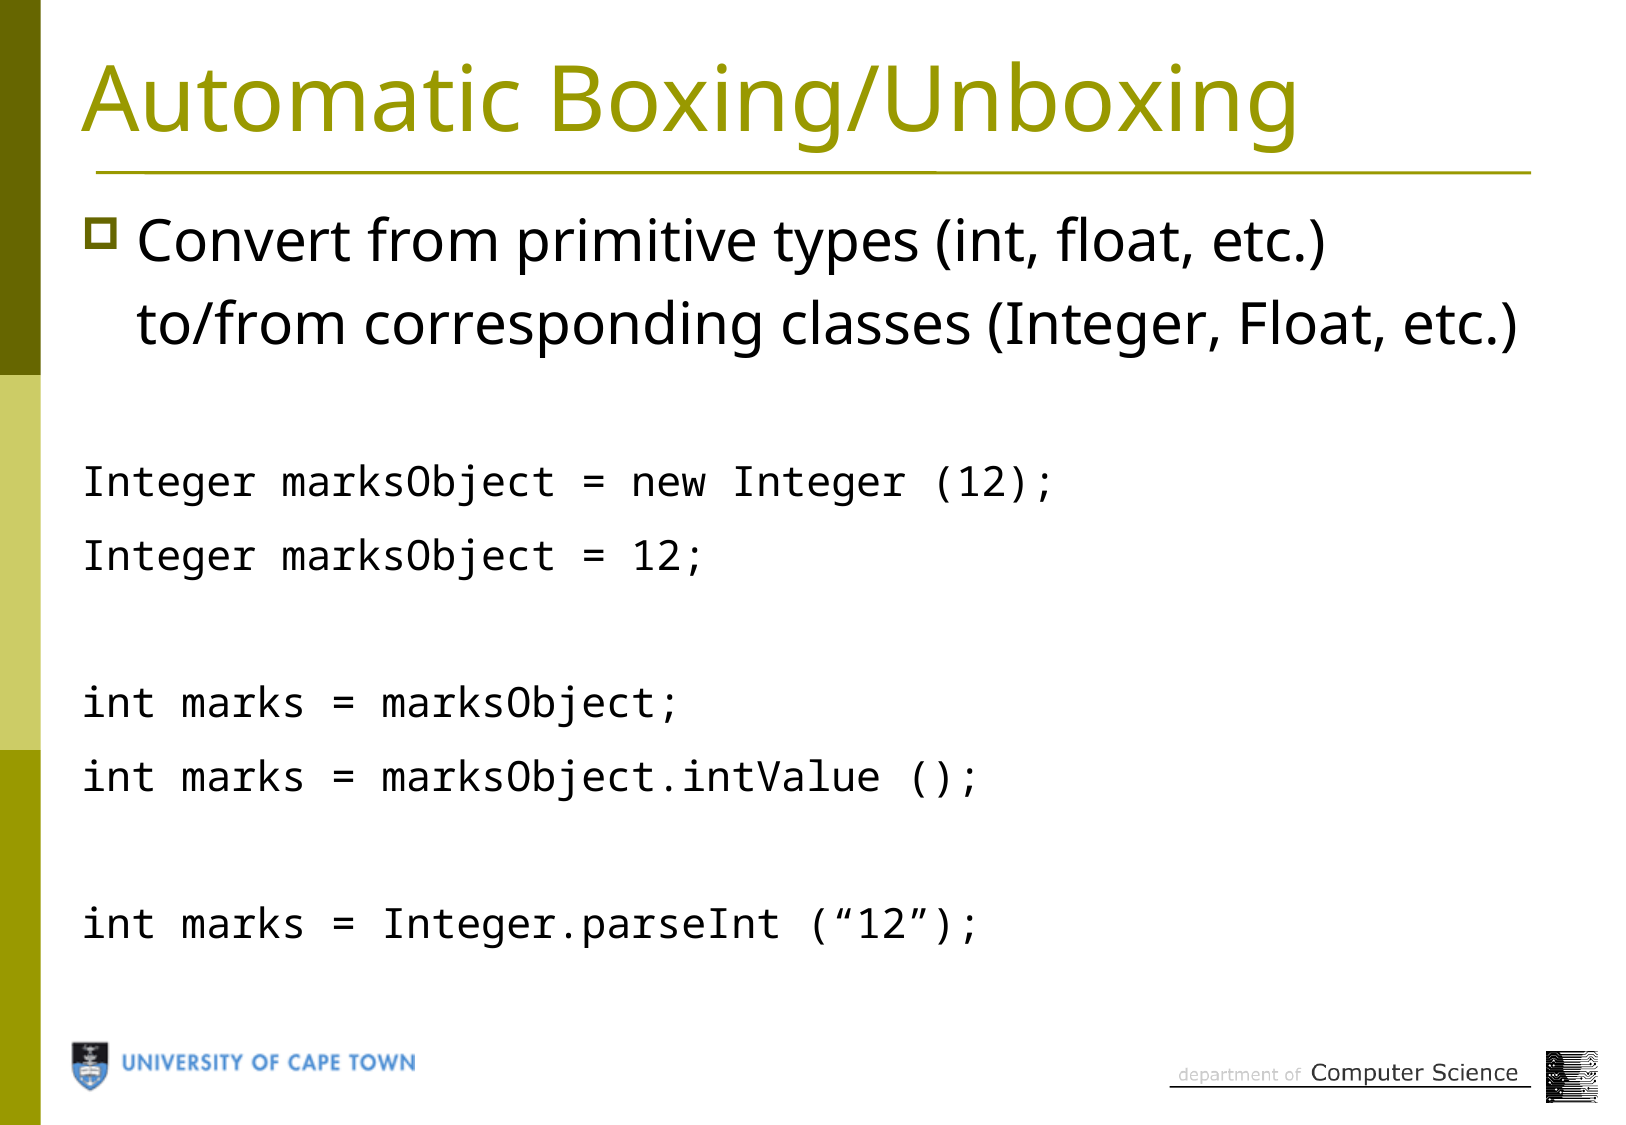

# Automatic Boxing/Unboxing
Convert from primitive types (int, float, etc.) to/from corresponding classes (Integer, Float, etc.)
Integer marksObject = new Integer (12);
Integer marksObject = 12;
int marks = marksObject;
int marks = marksObject.intValue ();
int marks = Integer.parseInt (“12”);